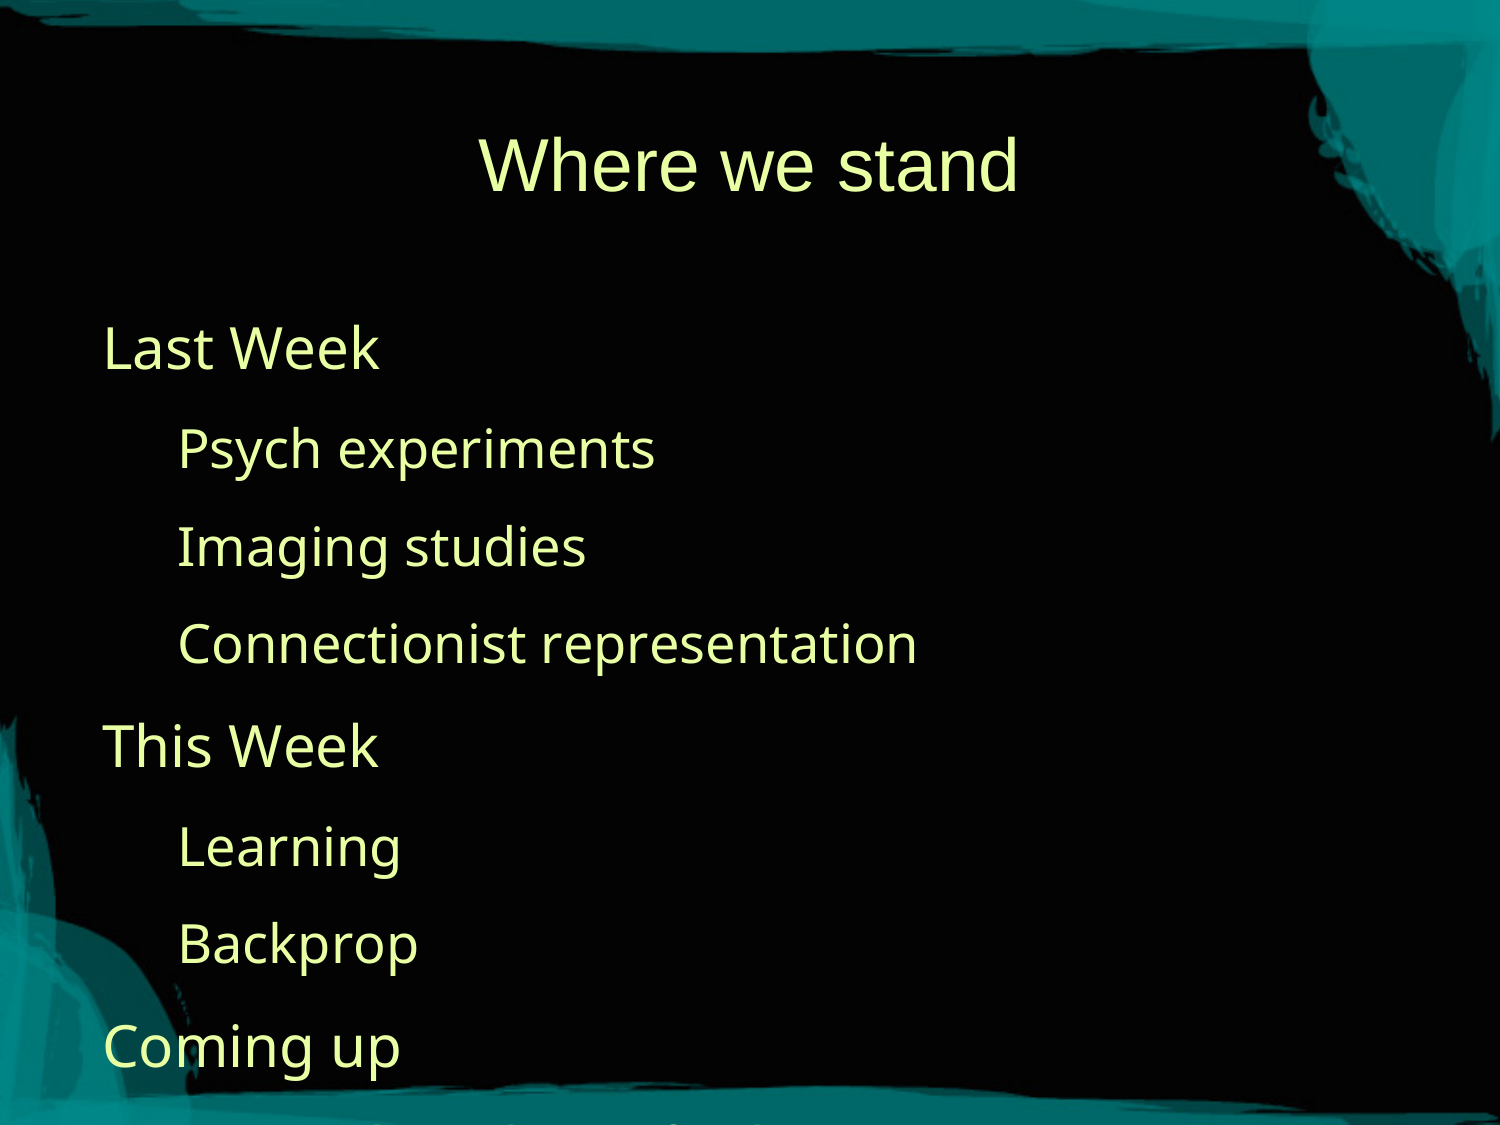

# Where we stand
Last Week
Psych experiments
Imaging studies
Connectionist representation
This Week
Learning
Backprop
Coming up
Neurophysiology of color